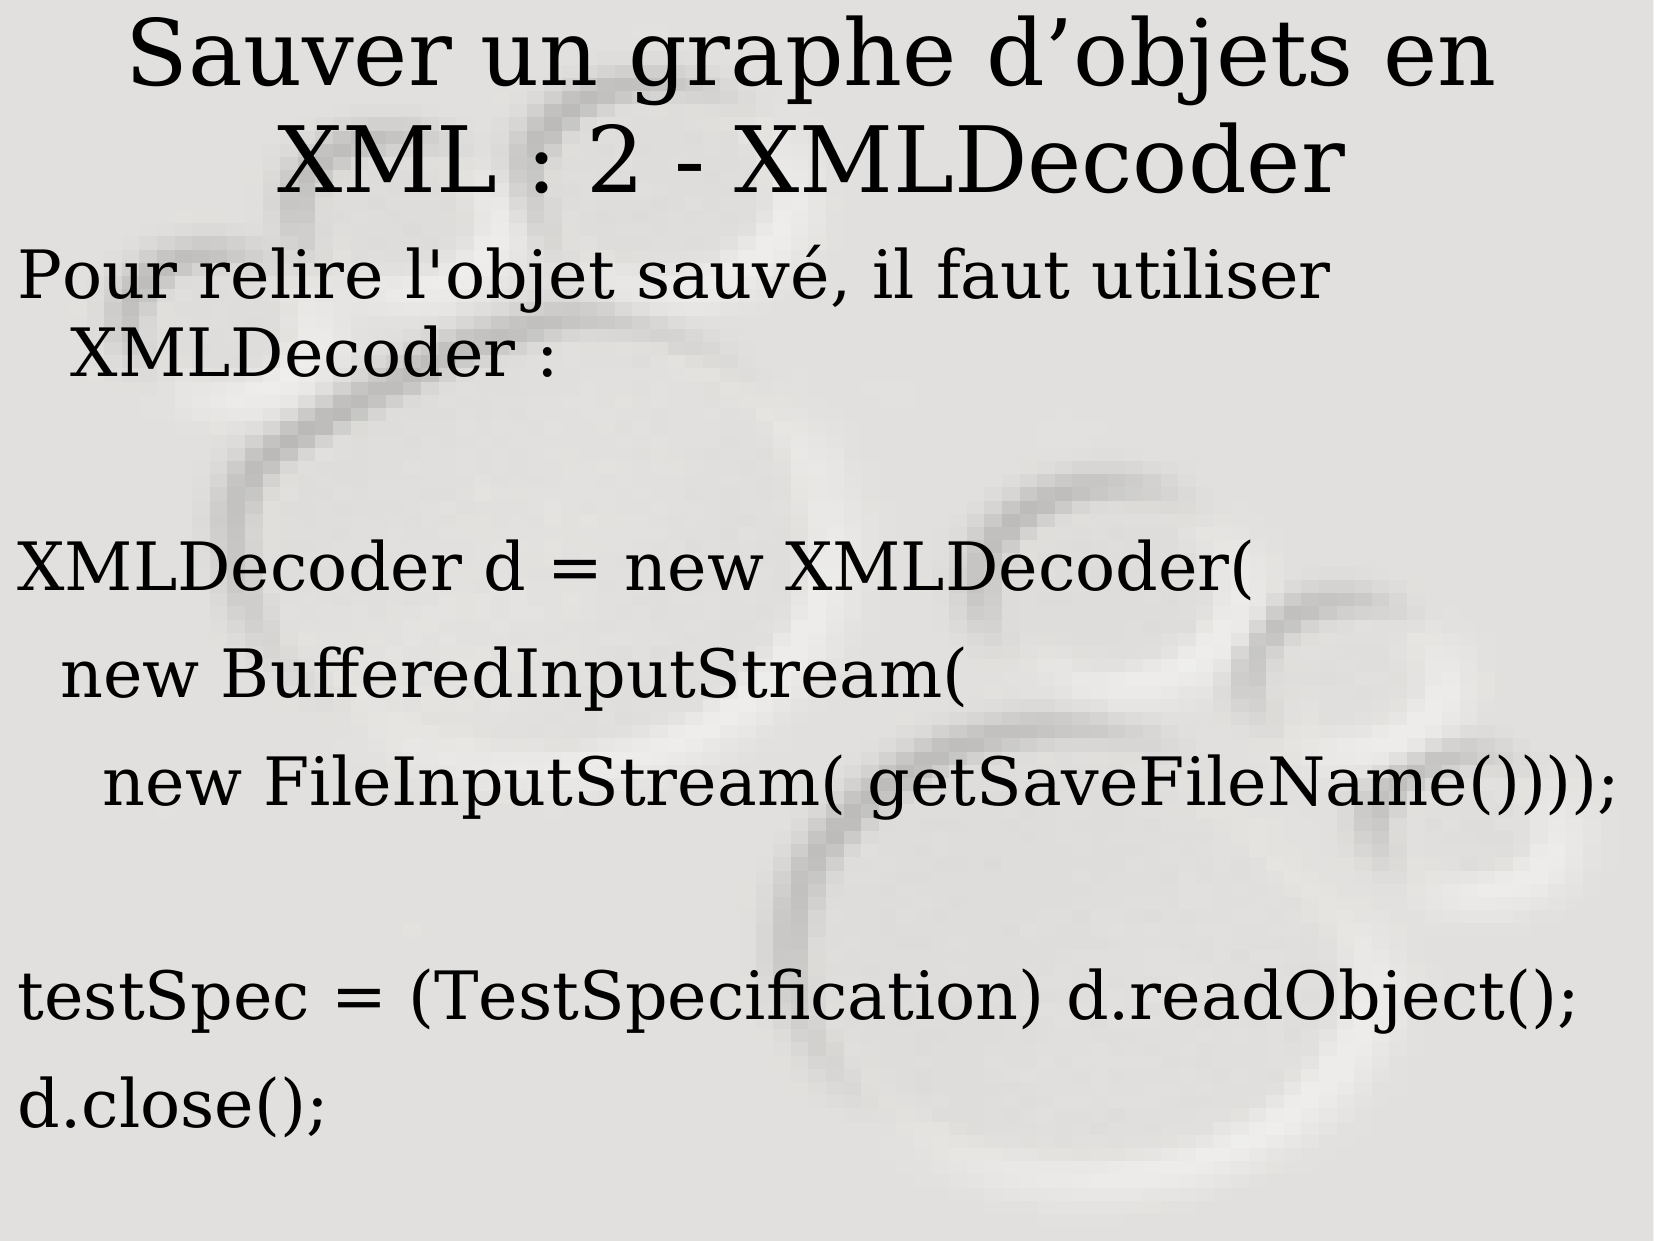

# Sauver un graphe d’objets en XML : 2 - XMLDecoder
Pour relire l'objet sauvé, il faut utiliser XMLDecoder :
XMLDecoder d = new XMLDecoder(
 new BufferedInputStream(
 new FileInputStream( getSaveFileName())));
testSpec = (TestSpecification) d.readObject();
d.close();